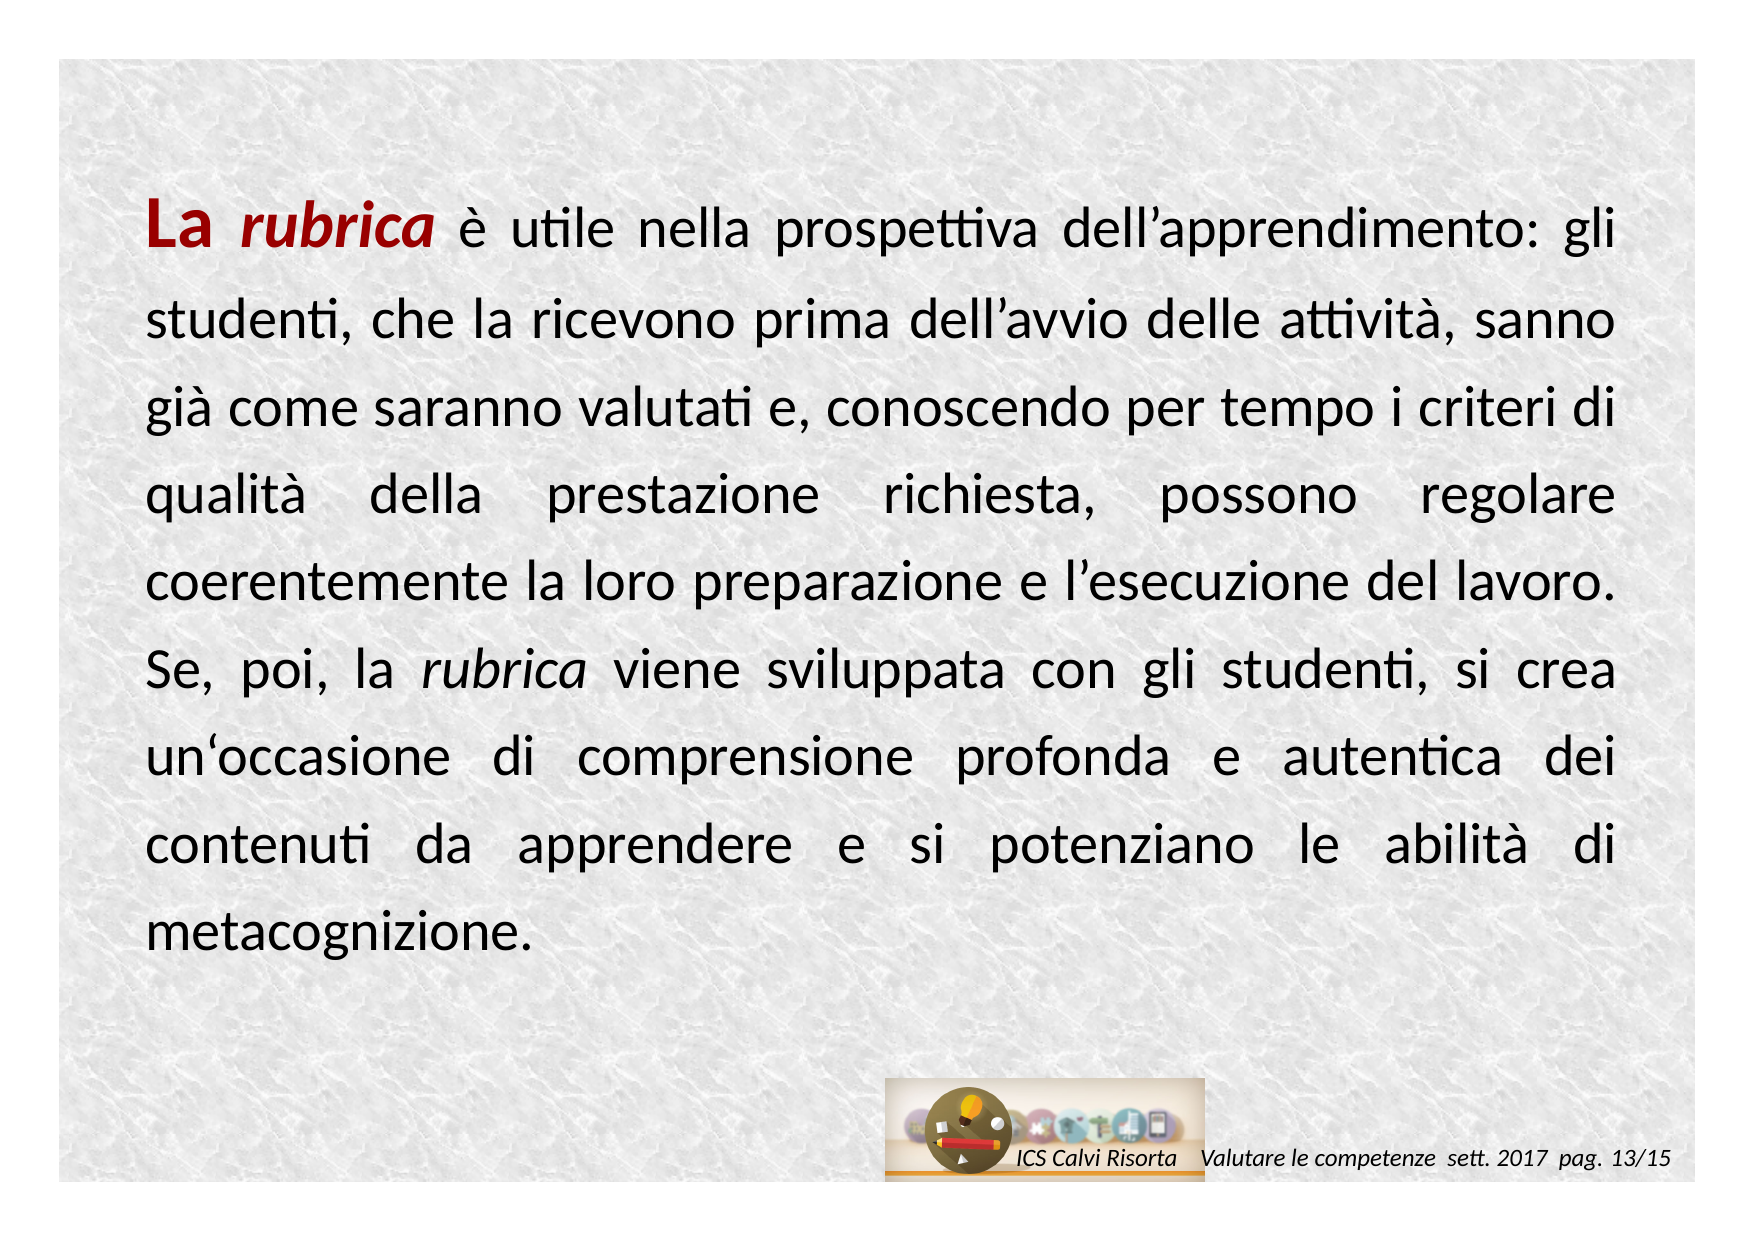

La rubrica è utile nella prospettiva dell’apprendimento: gli studenti, che la ricevono prima dell’avvio delle attività, sanno già come saranno valutati e, conoscendo per tempo i criteri di qualità della prestazione richiesta, possono regolare coerentemente la loro preparazione e l’esecuzione del lavoro. Se, poi, la rubrica viene sviluppata con gli studenti, si crea un‘occasione di comprensione profonda e autentica dei contenuti da apprendere e si potenziano le abilità di metacognizione.
#
ICS Calvi Risorta Valutre le competenze - sett. 2017
13